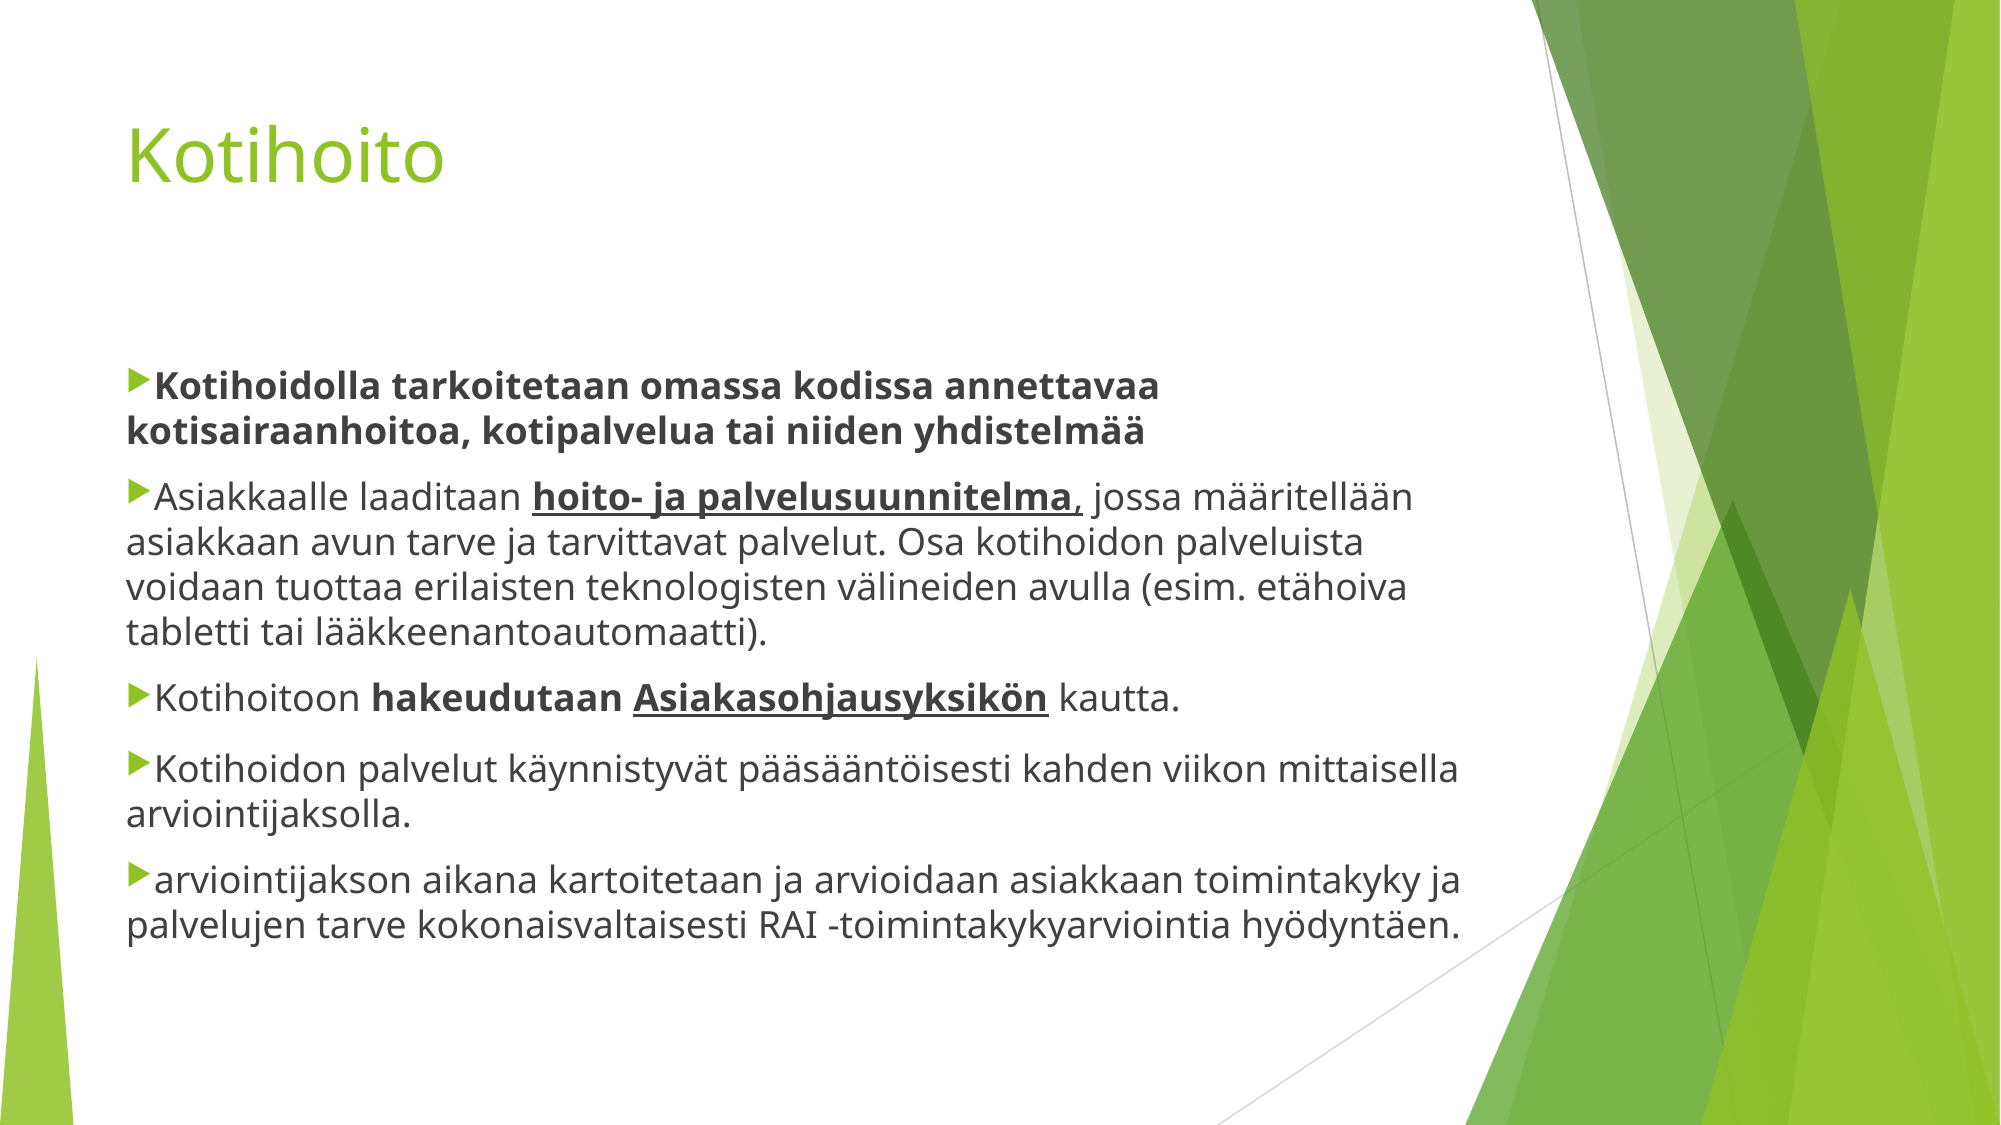

# Kotihoito
Kotihoidolla tarkoitetaan omassa kodissa annettavaa kotisairaanhoitoa, kotipalvelua tai niiden yhdistelmää
Asiakkaalle laaditaan hoito- ja palvelusuunnitelma, jossa määritellään asiakkaan avun tarve ja tarvittavat palvelut. Osa kotihoidon palveluista voidaan tuottaa erilaisten teknologisten välineiden avulla (esim. etähoiva tabletti tai lääkkeenantoautomaatti).
Kotihoitoon hakeudutaan Asiakasohjausyksikön kautta.
Kotihoidon palvelut käynnistyvät pääsääntöisesti kahden viikon mittaisella arviointijaksolla.
arviointijakson aikana kartoitetaan ja arvioidaan asiakkaan toimintakyky ja palvelujen tarve kokonaisvaltaisesti RAI -toimintakykyarviointia hyödyntäen.